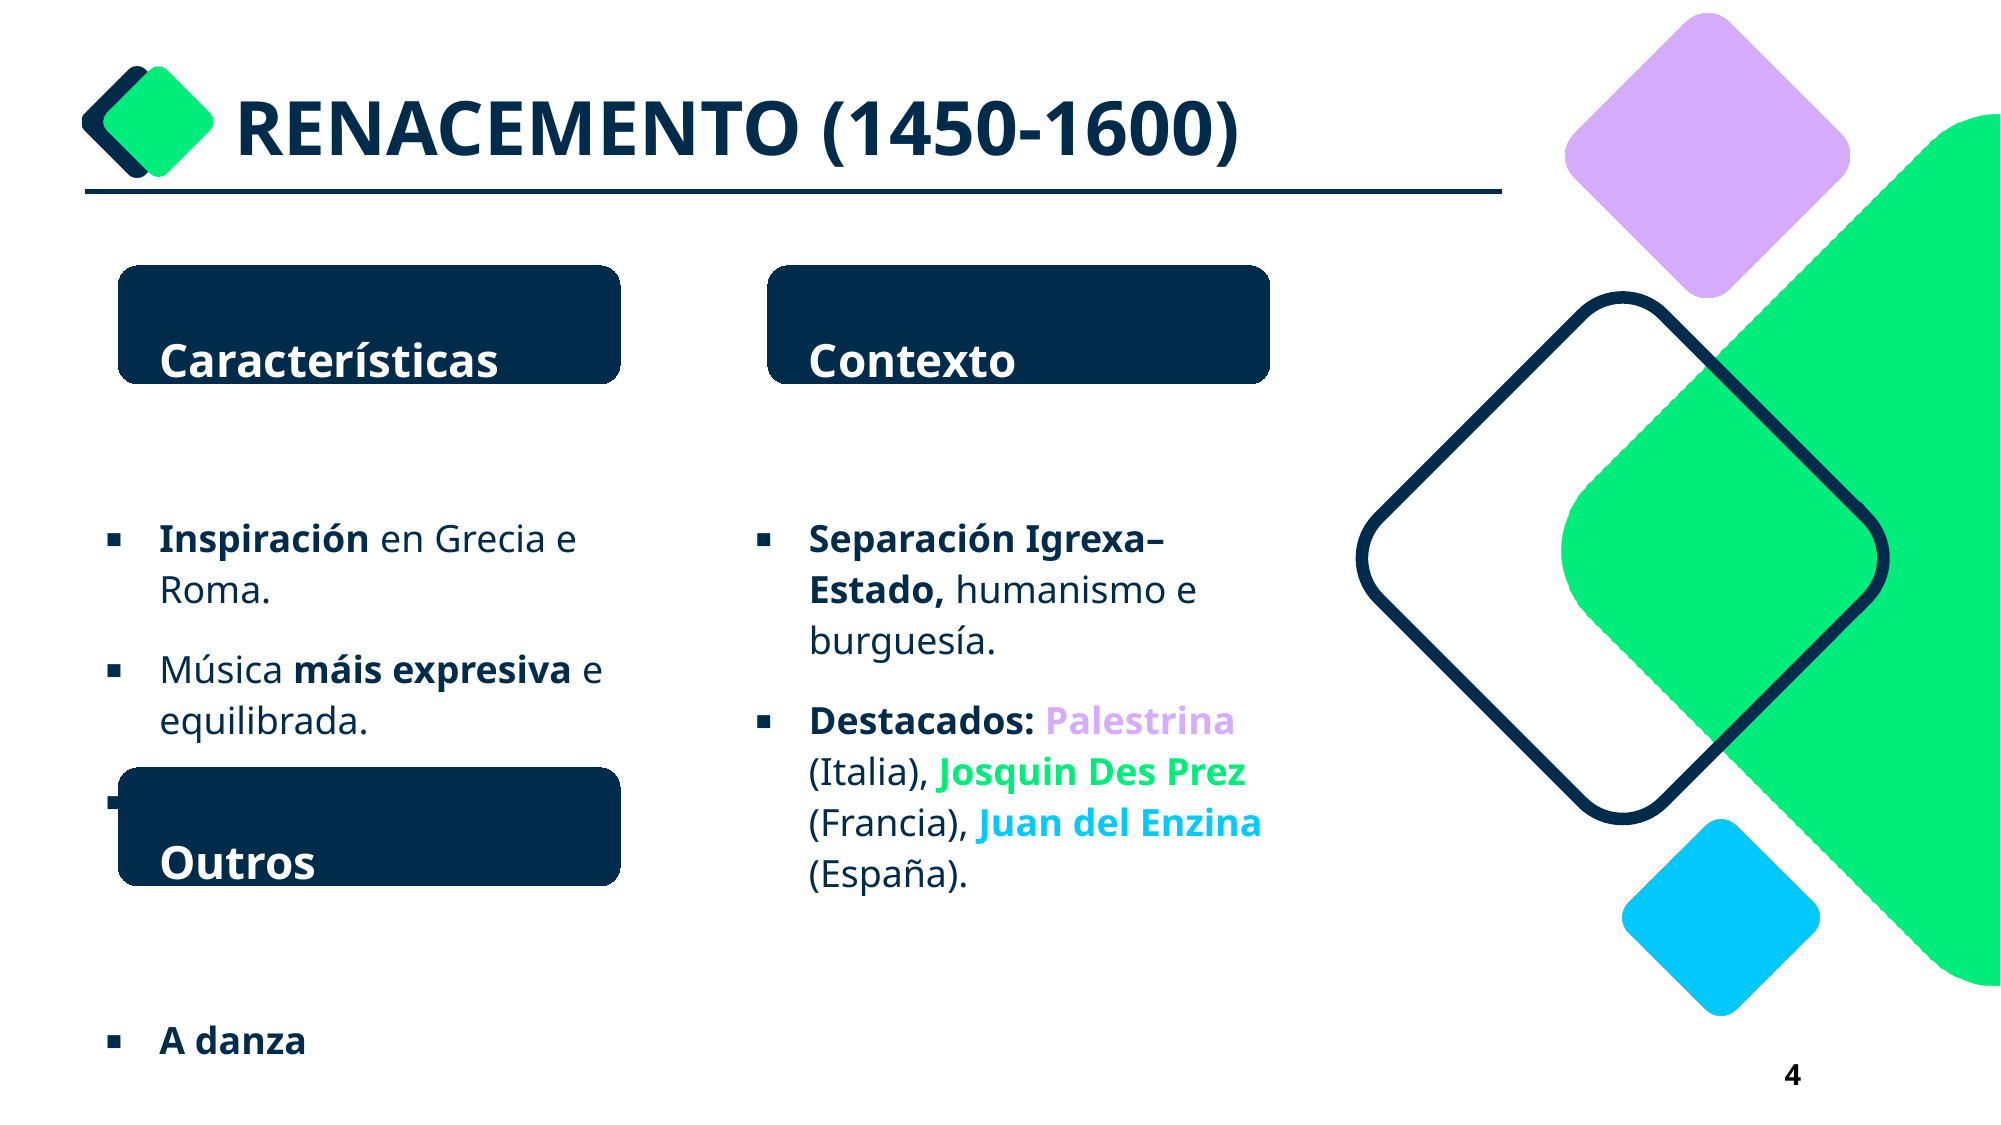

# RENACEMENTO (1450-1600)
Características
Inspiración en Grecia e Roma.
Música máis expresiva e equilibrada.
Formas: misas, motetes, madrigais, danzas.
Contexto
Separación Igrexa–Estado, humanismo e burguesía.
Destacados: Palestrina (Italia), Josquin Des Prez (Francia), Juan del Enzina (España).
Outros
A danza